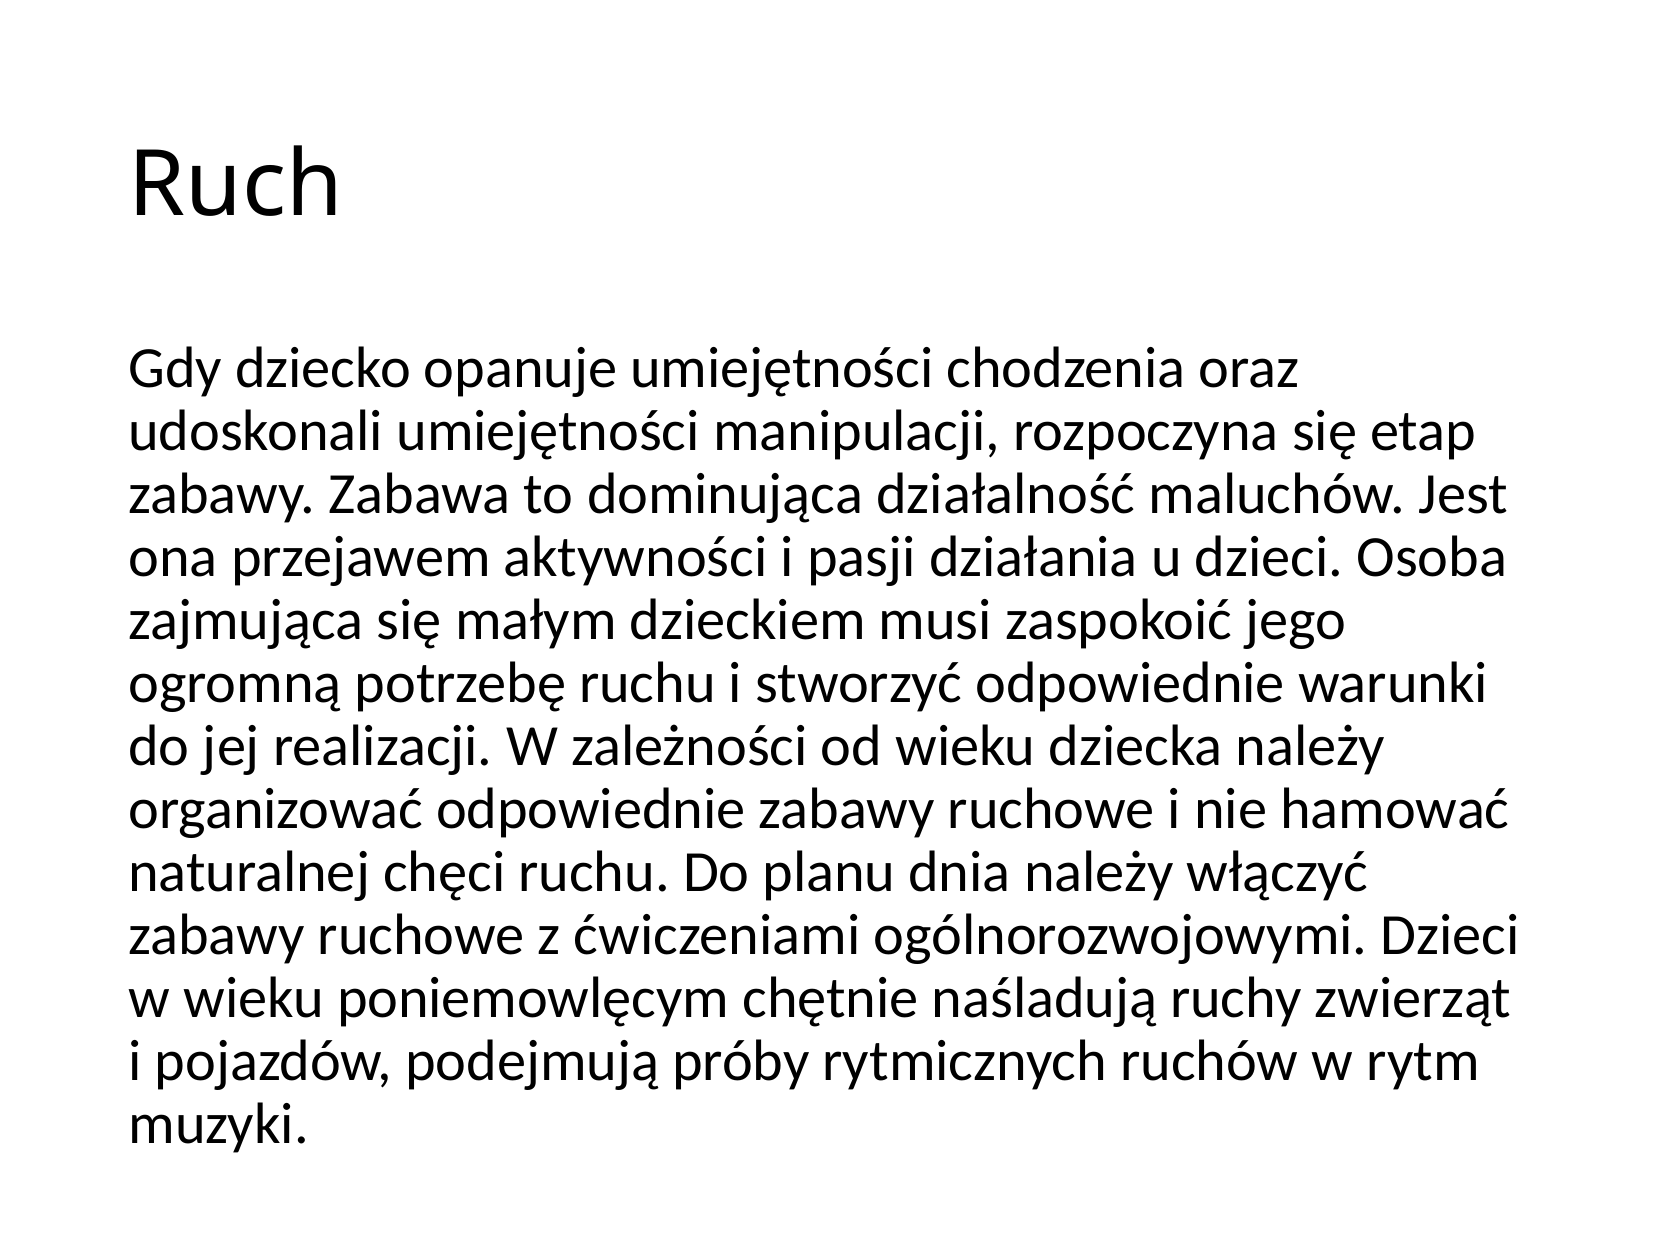

# Ruch
Gdy dziecko opanuje umiejętności chodzenia oraz udoskonali umiejętności manipulacji, rozpoczyna się etap zabawy. Zabawa to dominująca działalność maluchów. Jest ona przejawem aktywności i pasji działania u dzieci. Osoba zajmująca się małym dzieckiem musi zaspokoić jego ogromną potrzebę ruchu i stworzyć odpowiednie warunki do jej realizacji. W zależności od wieku dziecka należy organizować odpowiednie zabawy ruchowe i nie hamować naturalnej chęci ruchu. Do planu dnia należy włączyć zabawy ruchowe z ćwiczeniami ogólnorozwojowymi. Dzieci w wieku poniemowlęcym chętnie naśladują ruchy zwierząt i pojazdów, podejmują próby rytmicznych ruchów w rytm muzyki.